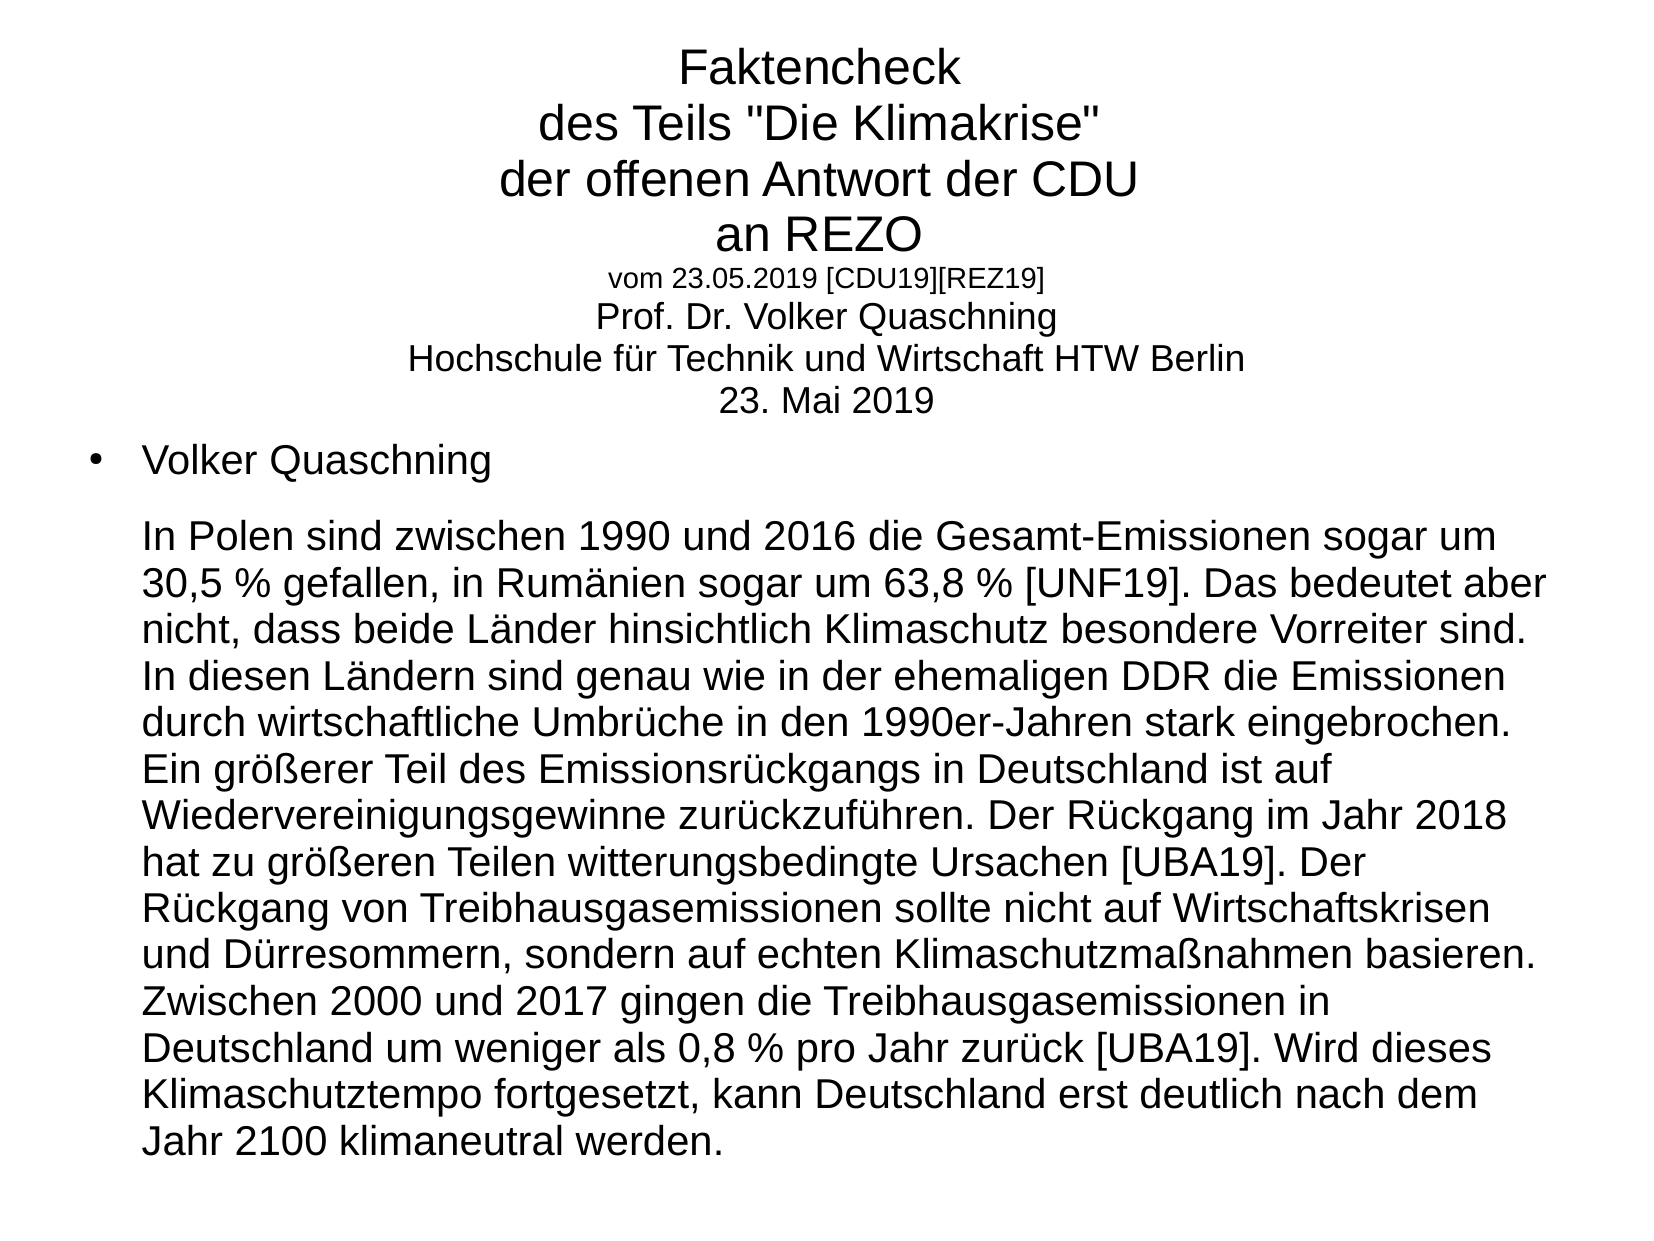

# Faktencheck des Teils "Die Klimakrise" der offenen Antwort der CDU an REZO vom 23.05.2019 [CDU19][REZ19] Prof. Dr. Volker Quaschning Hochschule für Technik und Wirtschaft HTW Berlin 23. Mai 2019
Volker Quaschning
In Polen sind zwischen 1990 und 2016 die Gesamt-Emissionen sogar um 30,5 % gefallen, in Rumänien sogar um 63,8 % [UNF19]. Das bedeutet aber nicht, dass beide Länder hinsichtlich Klimaschutz besondere Vorreiter sind. In diesen Ländern sind genau wie in der ehemaligen DDR die Emissionen durch wirtschaftliche Umbrüche in den 1990er-Jahren stark eingebrochen. Ein größerer Teil des Emissionsrückgangs in Deutschland ist auf Wiedervereinigungsgewinne zurückzuführen. Der Rückgang im Jahr 2018 hat zu größeren Teilen witterungsbedingte Ursachen [UBA19]. Der Rückgang von Treibhausgasemissionen sollte nicht auf Wirtschaftskrisen und Dürresommern, sondern auf echten Klimaschutzmaßnahmen basieren. Zwischen 2000 und 2017 gingen die Treibhausgasemissionen in Deutschland um weniger als 0,8 % pro Jahr zurück [UBA19]. Wird dieses Klimaschutztempo fortgesetzt, kann Deutschland erst deutlich nach dem Jahr 2100 klimaneutral werden.